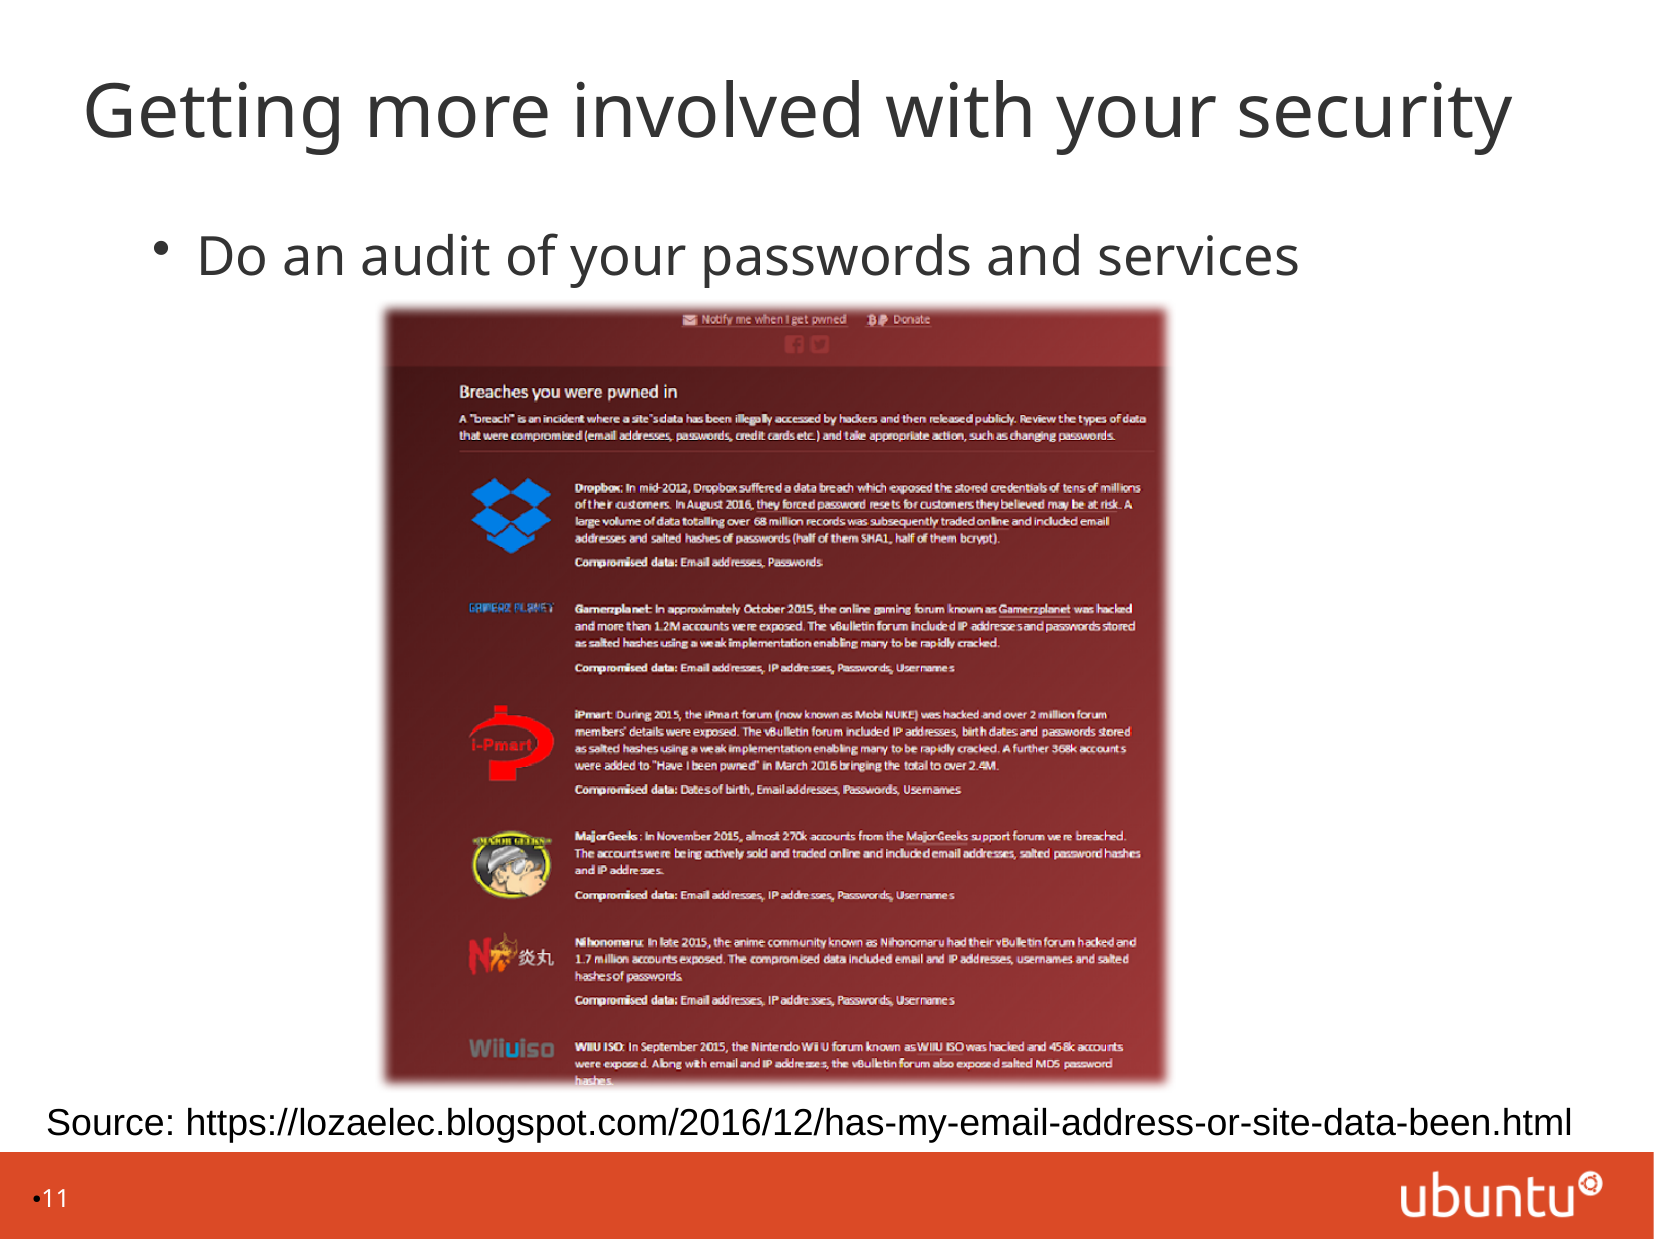

# Getting more involved with your security
Do an audit of your passwords and services
Source: https://lozaelec.blogspot.com/2016/12/has-my-email-address-or-site-data-been.html